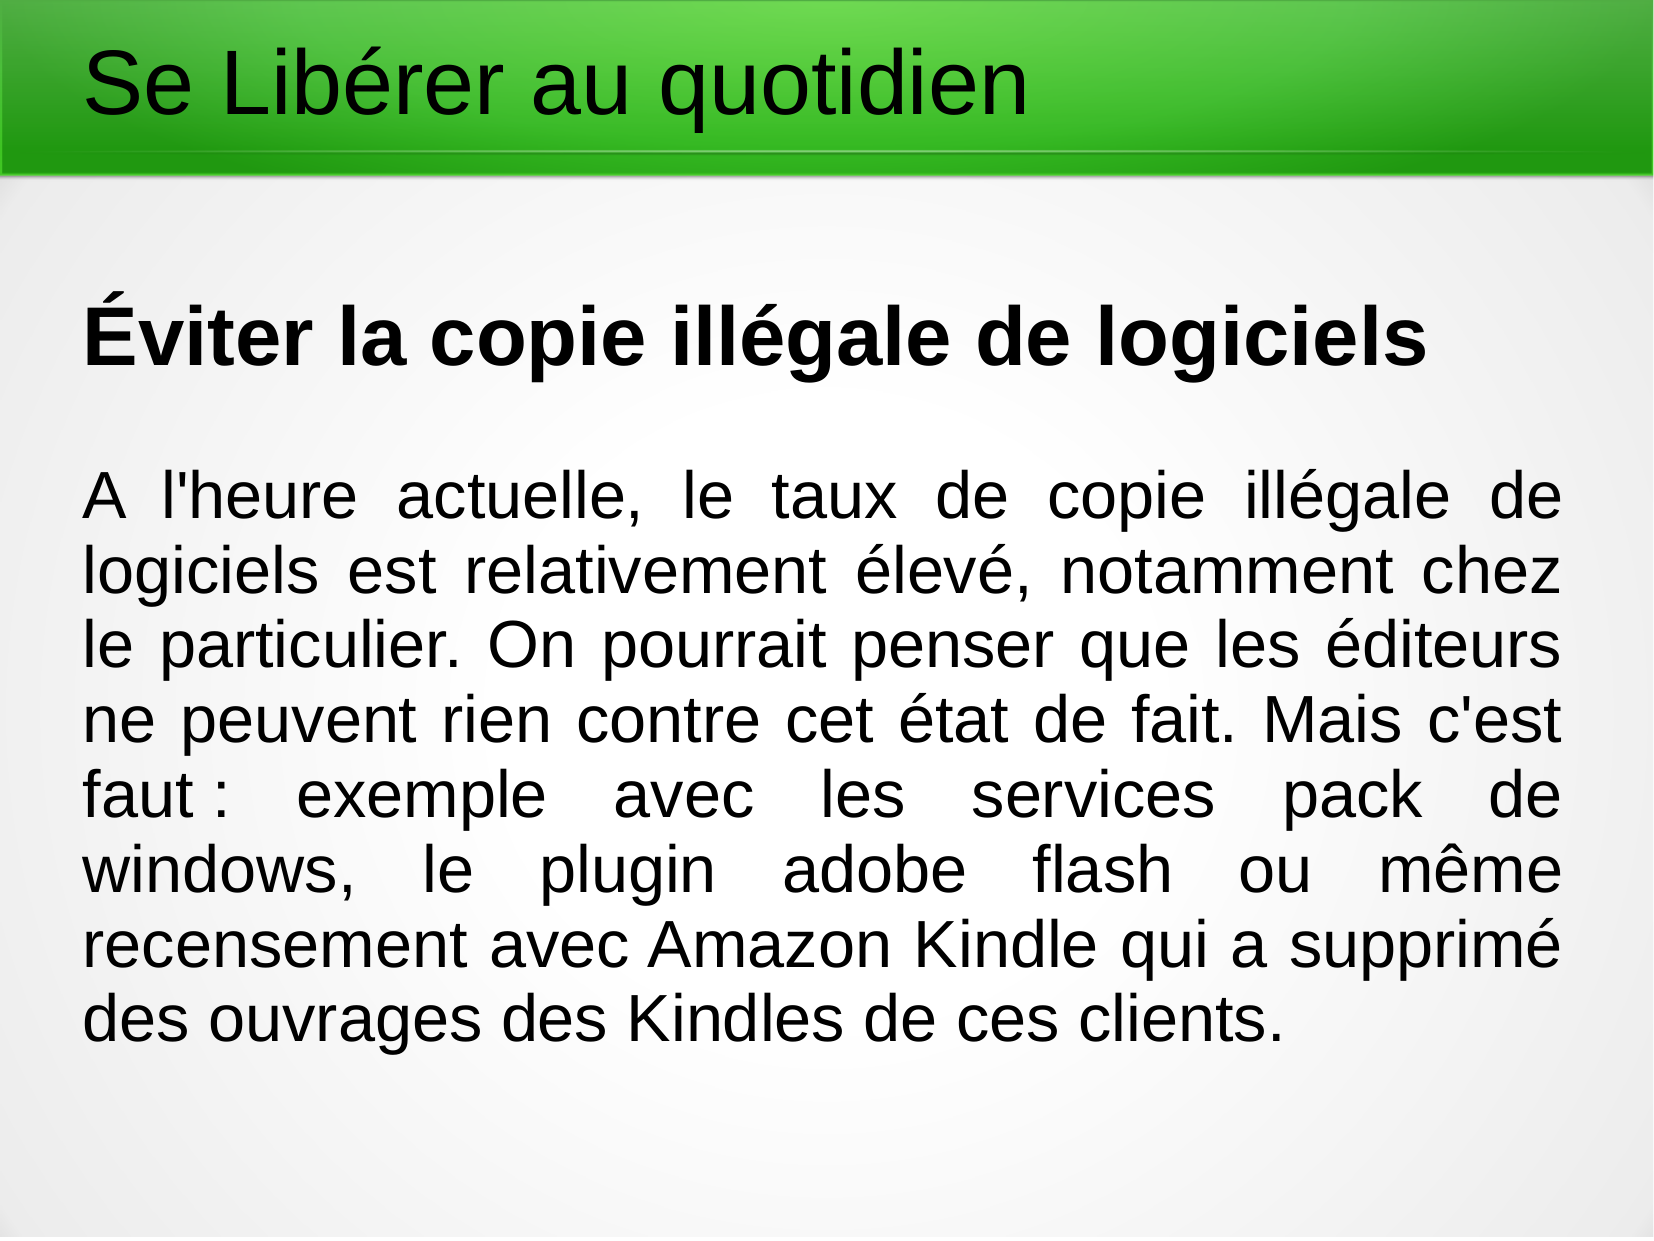

# Se Libérer au quotidien
Éviter la copie illégale de logiciels
A l'heure actuelle, le taux de copie illégale de logiciels est relativement élevé, notamment chez le particulier. On pourrait penser que les éditeurs ne peuvent rien contre cet état de fait. Mais c'est faut : exemple avec les services pack de windows, le plugin adobe flash ou même recensement avec Amazon Kindle qui a supprimé des ouvrages des Kindles de ces clients.